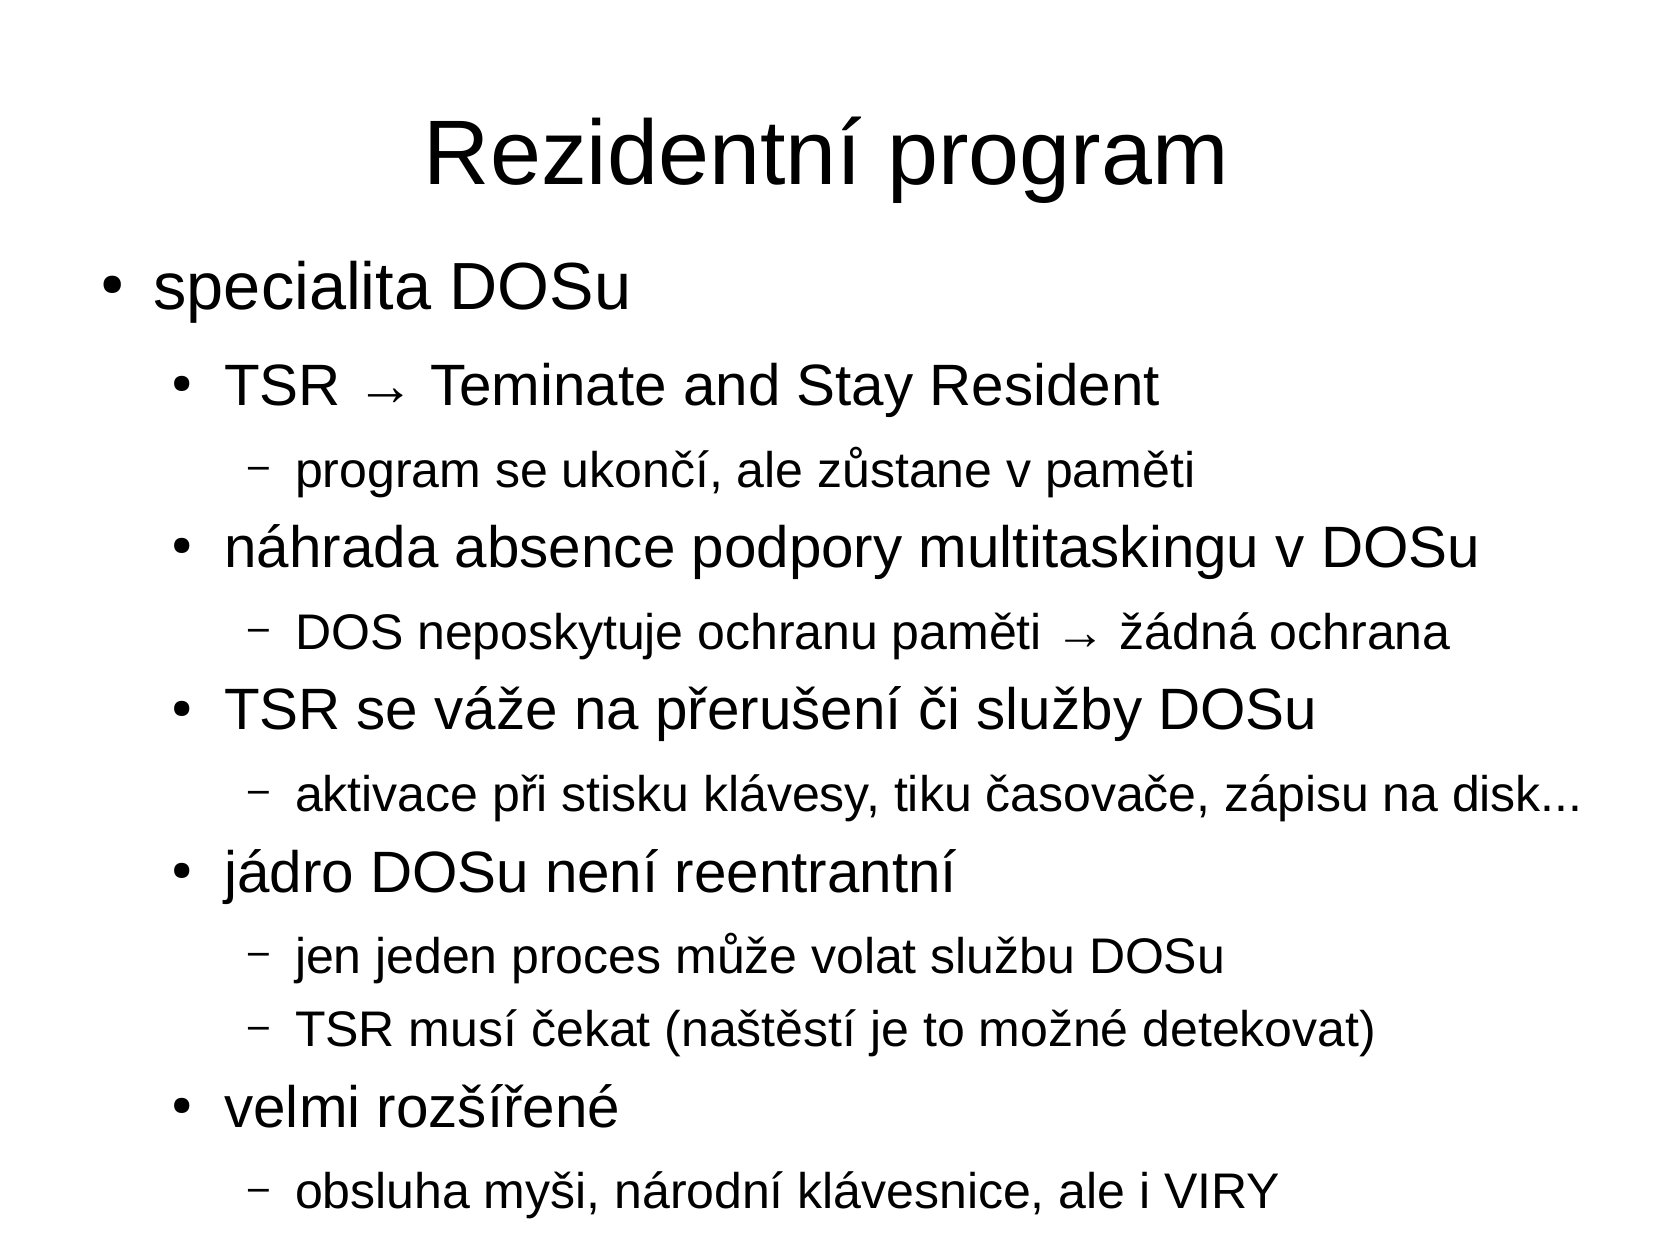

# Rezidentní program
specialita DOSu
TSR → Teminate and Stay Resident
program se ukončí, ale zůstane v paměti
náhrada absence podpory multitaskingu v DOSu
DOS neposkytuje ochranu paměti → žádná ochrana
TSR se váže na přerušení či služby DOSu
aktivace při stisku klávesy, tiku časovače, zápisu na disk...
jádro DOSu není reentrantní
jen jeden proces může volat službu DOSu
TSR musí čekat (naštěstí je to možné detekovat)
velmi rozšířené
obsluha myši, národní klávesnice, ale i VIRY